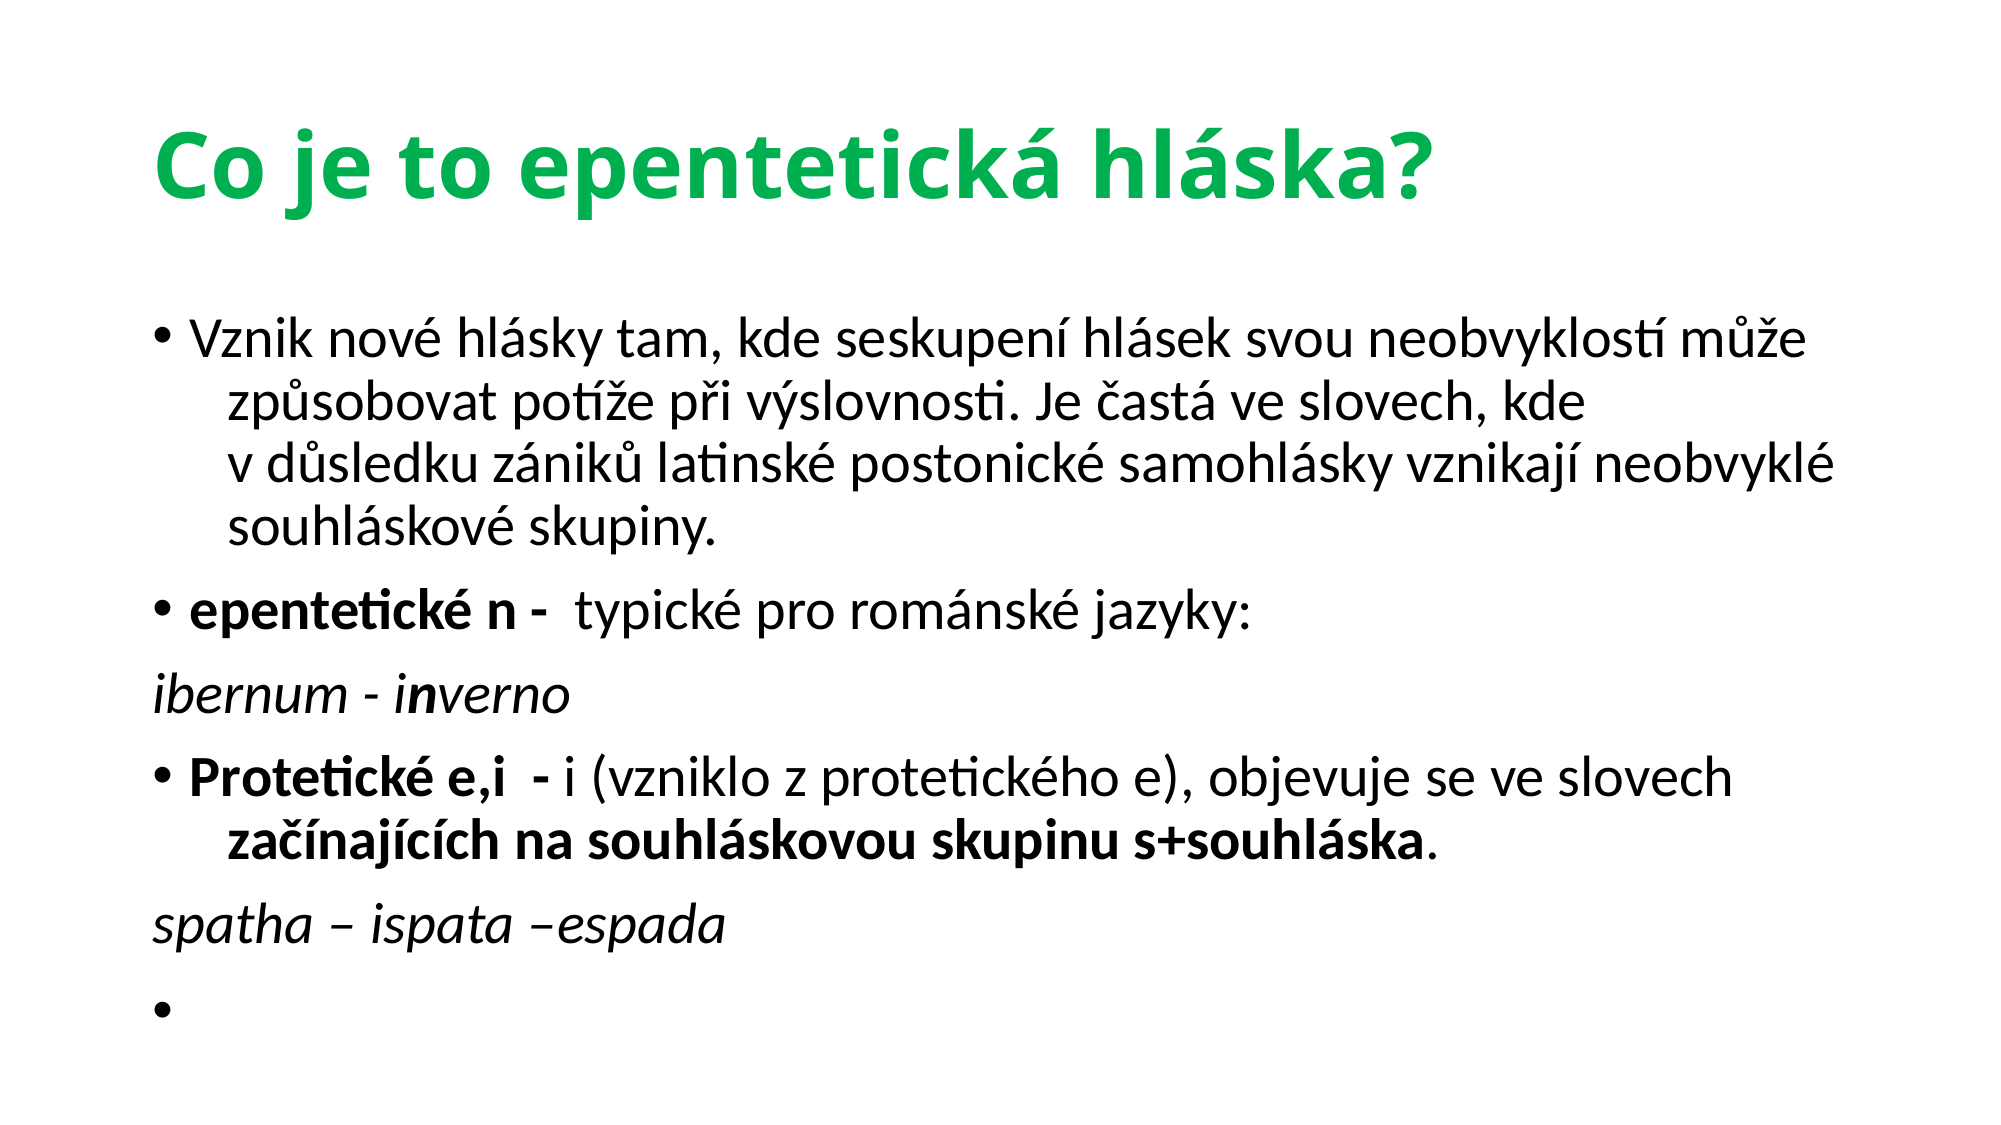

# Co je to epentetická hláska?
Vznik nové hlásky tam, kde seskupení hlásek svou neobvyklostí může způsobovat potíže při výslovnosti. Je častá ve slovech, kde v důsledku zániků latinské postonické samohlásky vznikají neobvyklé souhláskové skupiny.
epentetické n - typické pro románské jazyky:
ibernum - inverno
Protetické e,i - i (vzniklo z protetického e), objevuje se ve slovech začínajících na souhláskovou skupinu s+souhláska.
spatha – ispata –espada